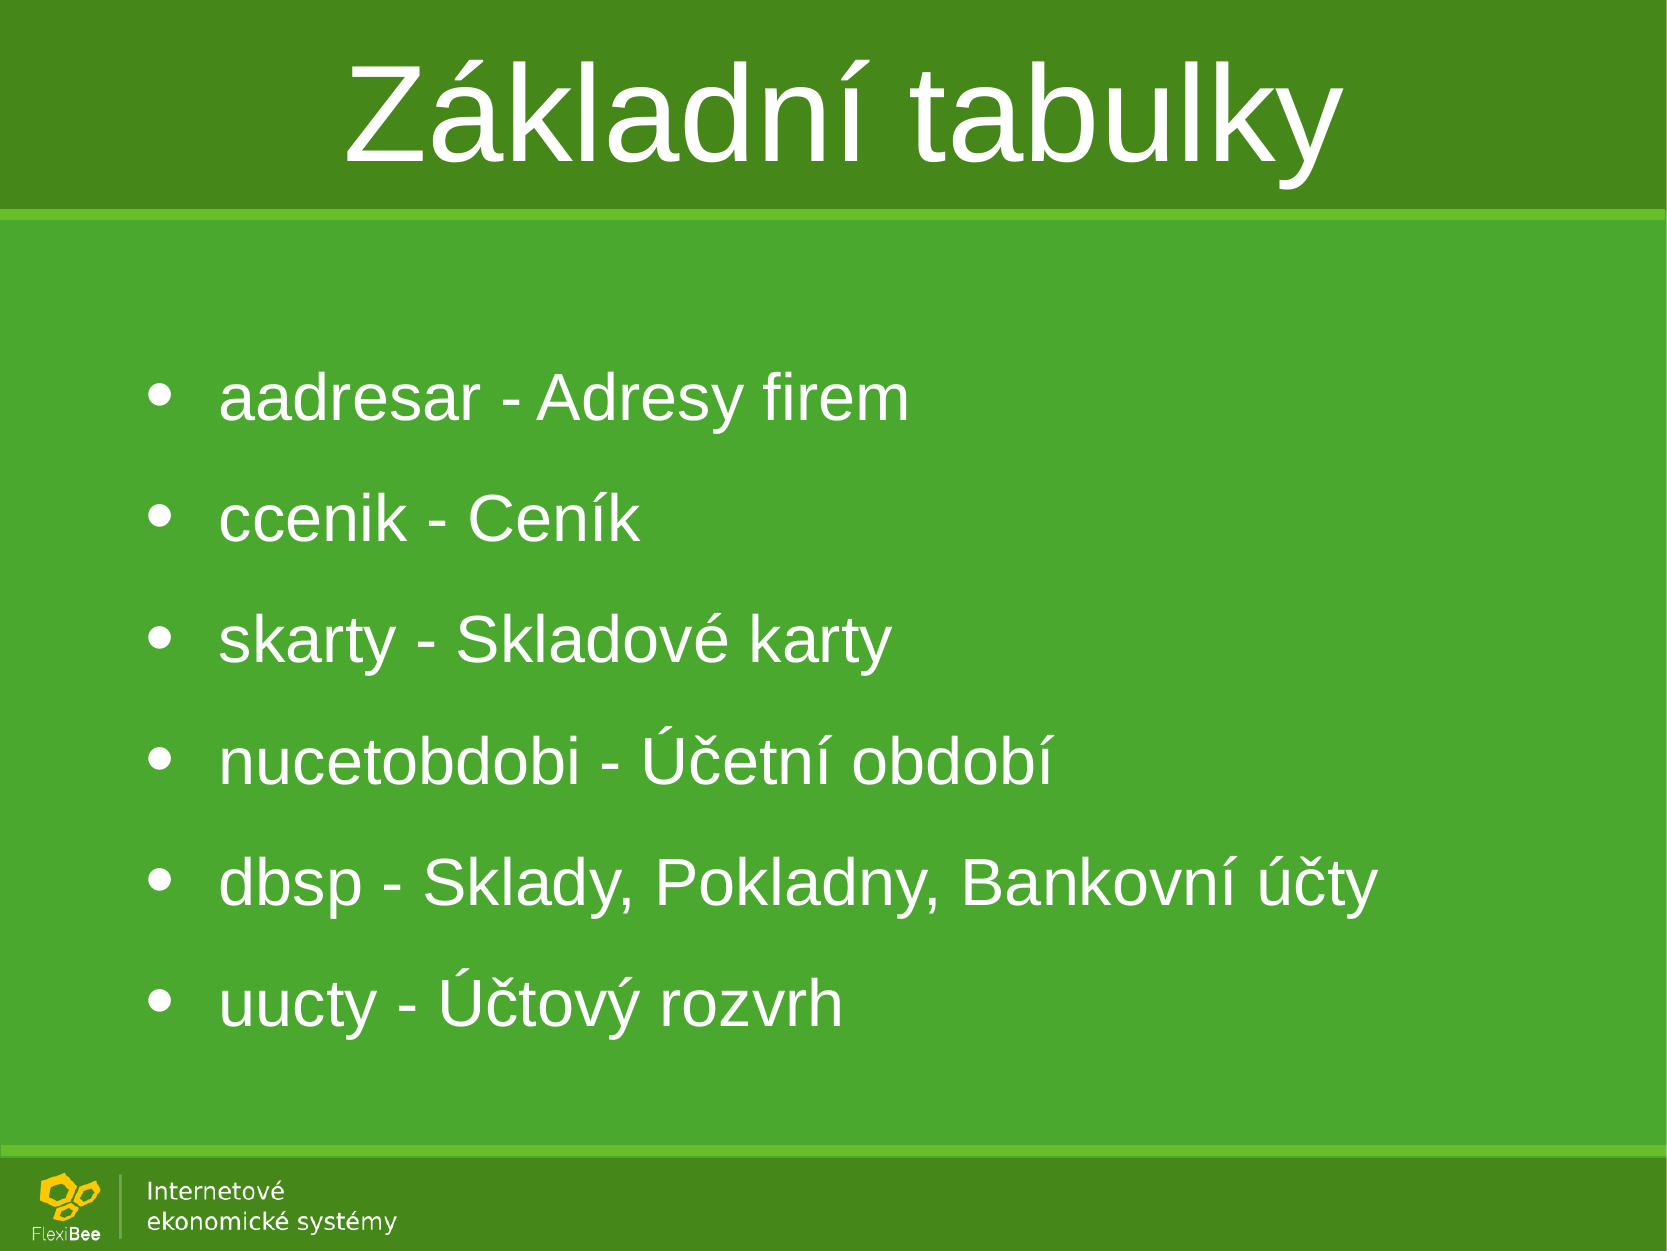

# Základní tabulky
aadresar - Adresy firem
ccenik - Ceník
skarty - Skladové karty
nucetobdobi - Účetní období
dbsp - Sklady, Pokladny, Bankovní účty
uucty - Účtový rozvrh